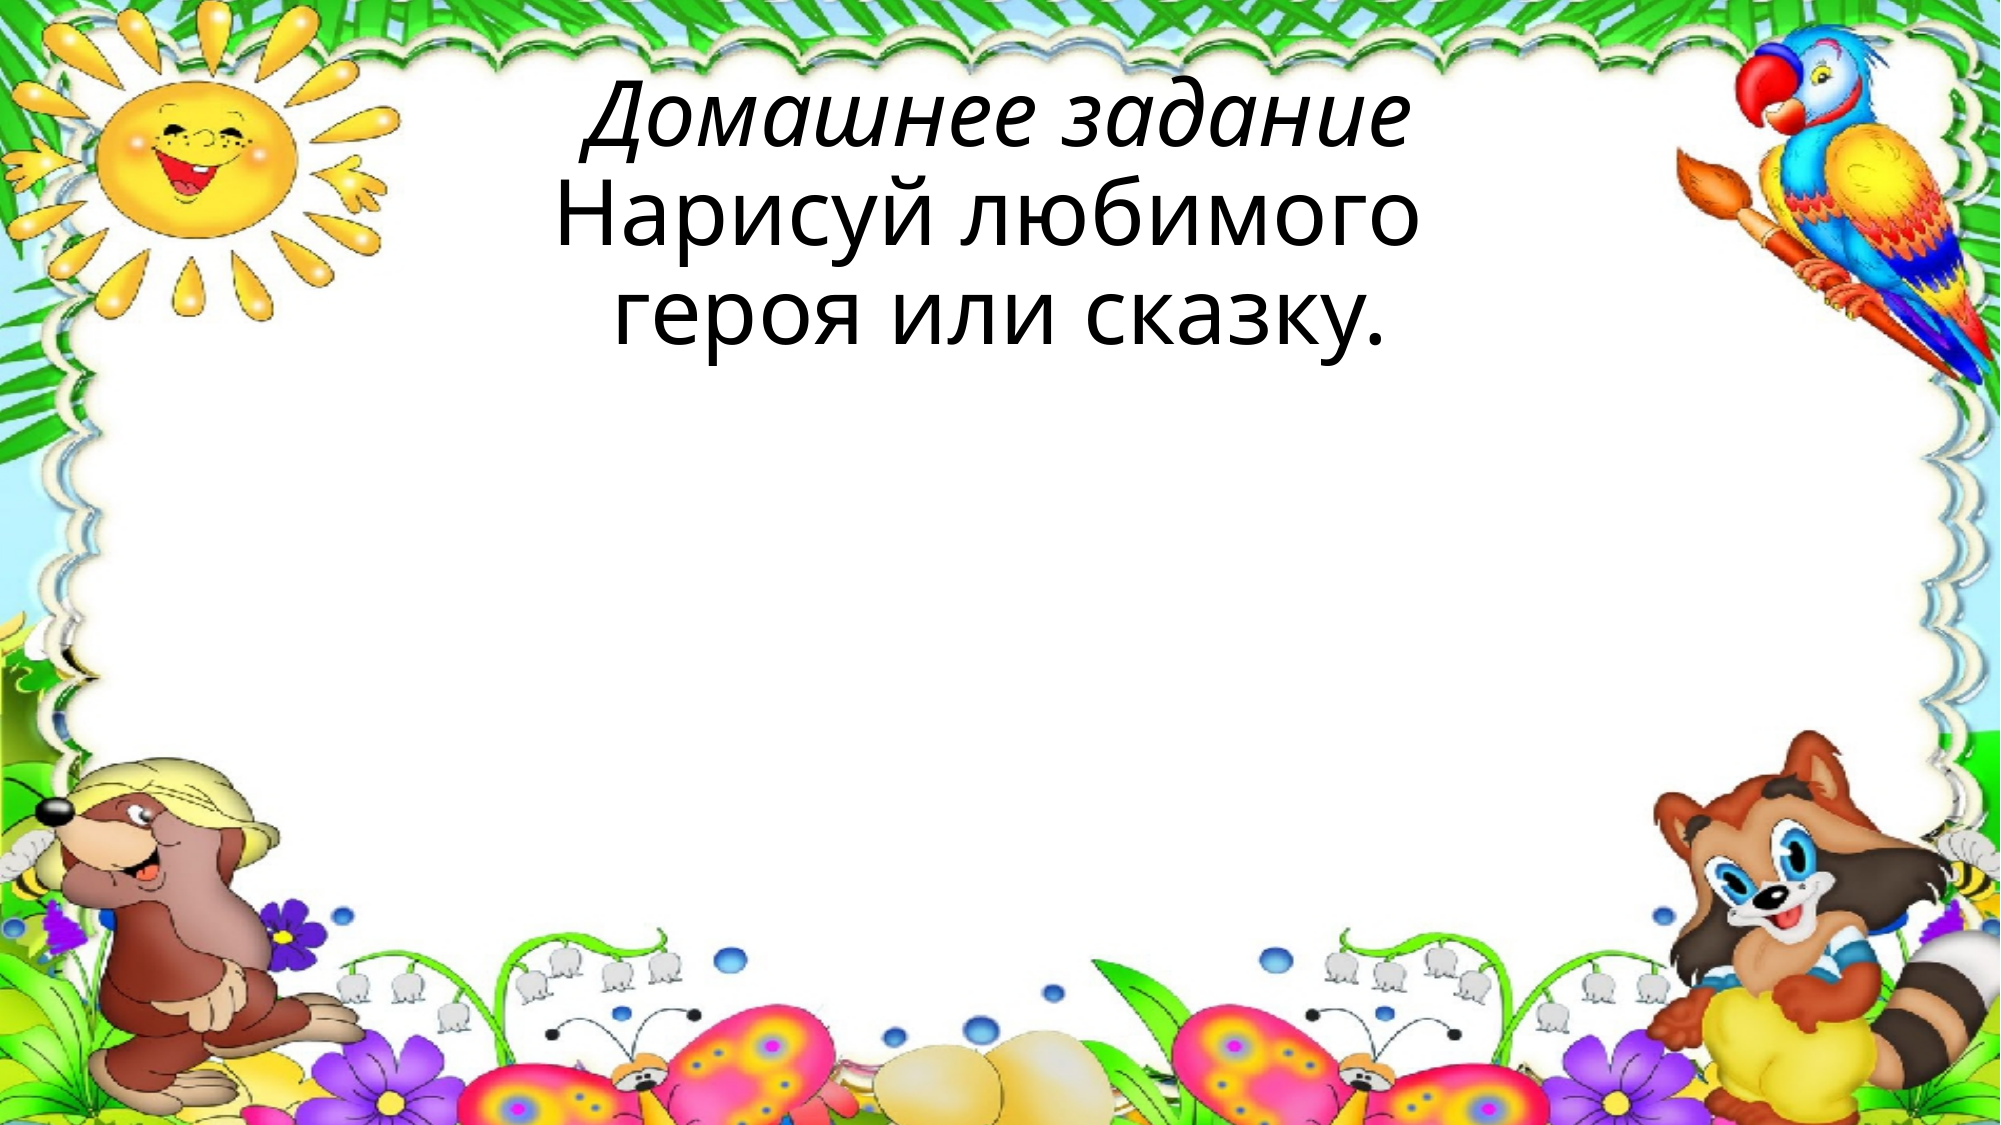

# Домашнее задание Нарисуй любимого героя или сказку.